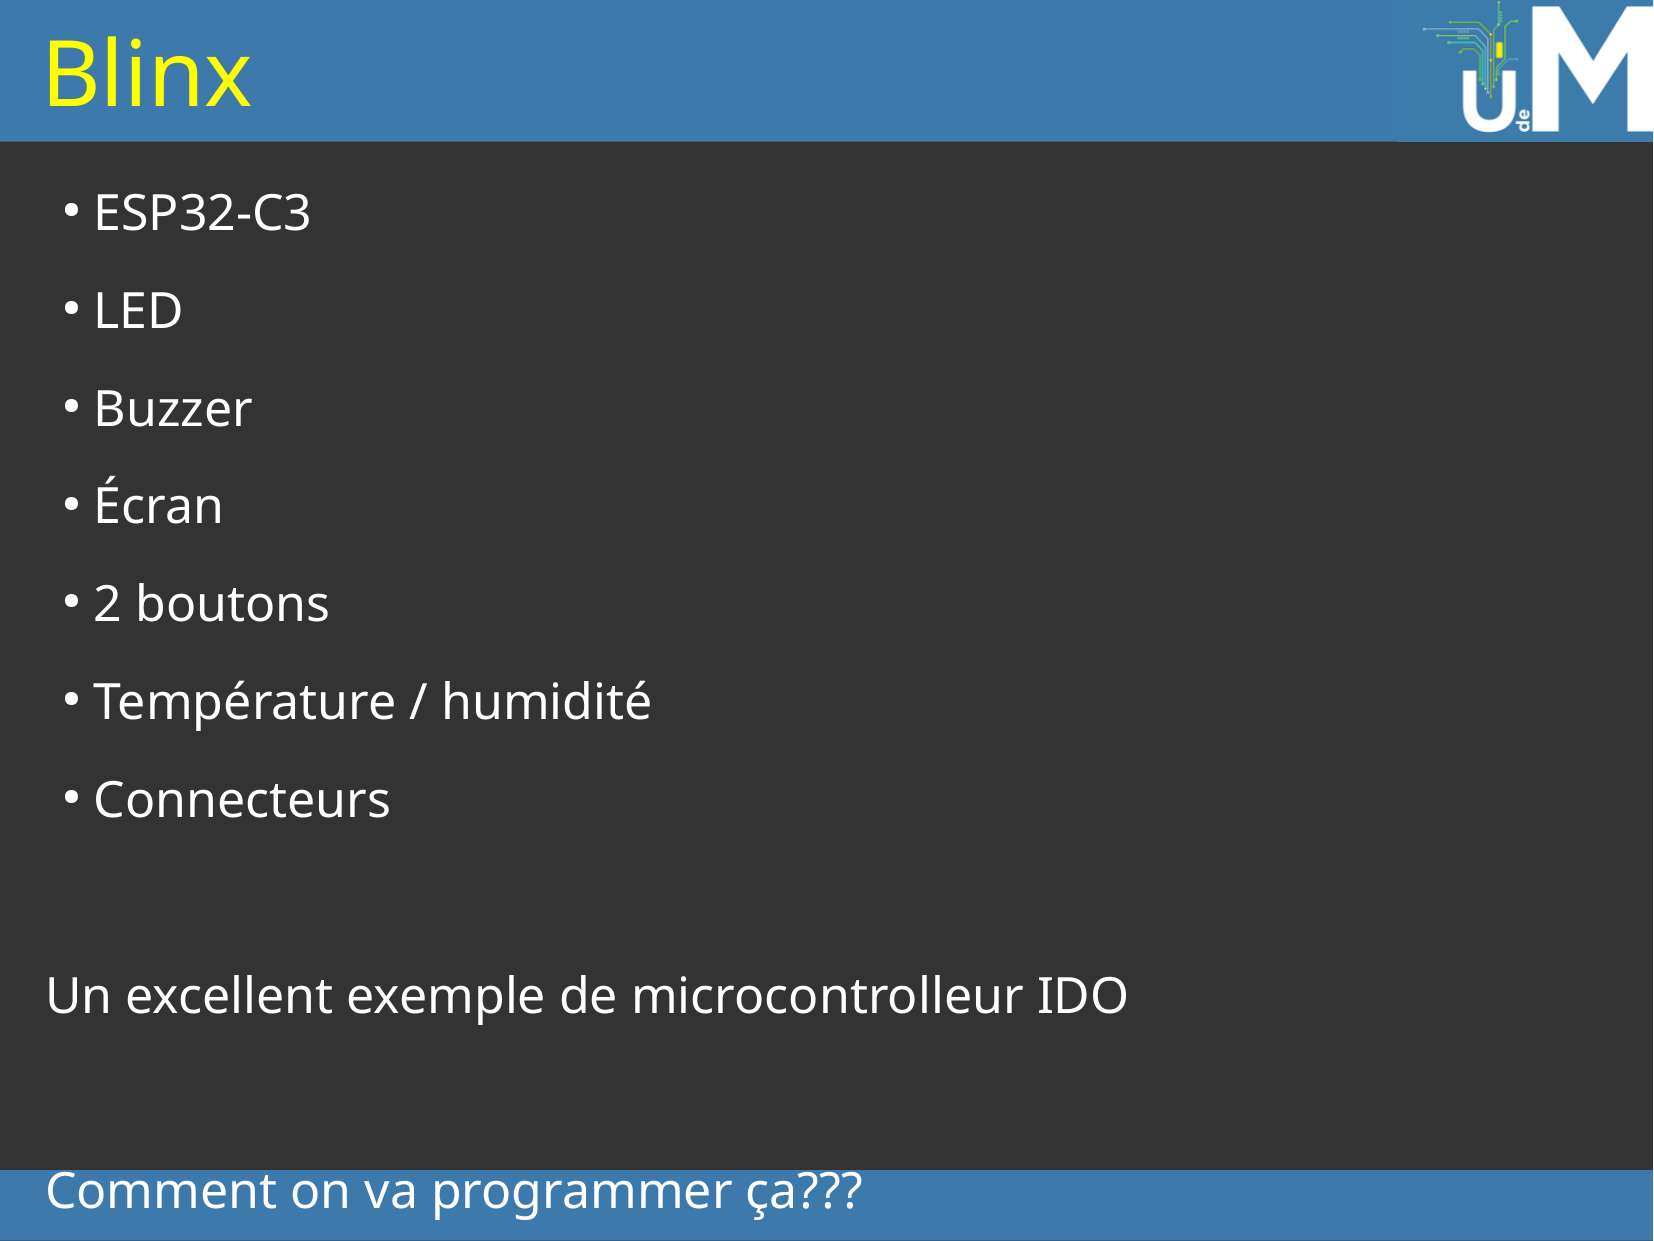

# Blinx
 ESP32-C3
 LED
 Buzzer
 Écran
 2 boutons
 Température / humidité
 Connecteurs
Un excellent exemple de microcontrolleur IDO
Comment on va programmer ça???